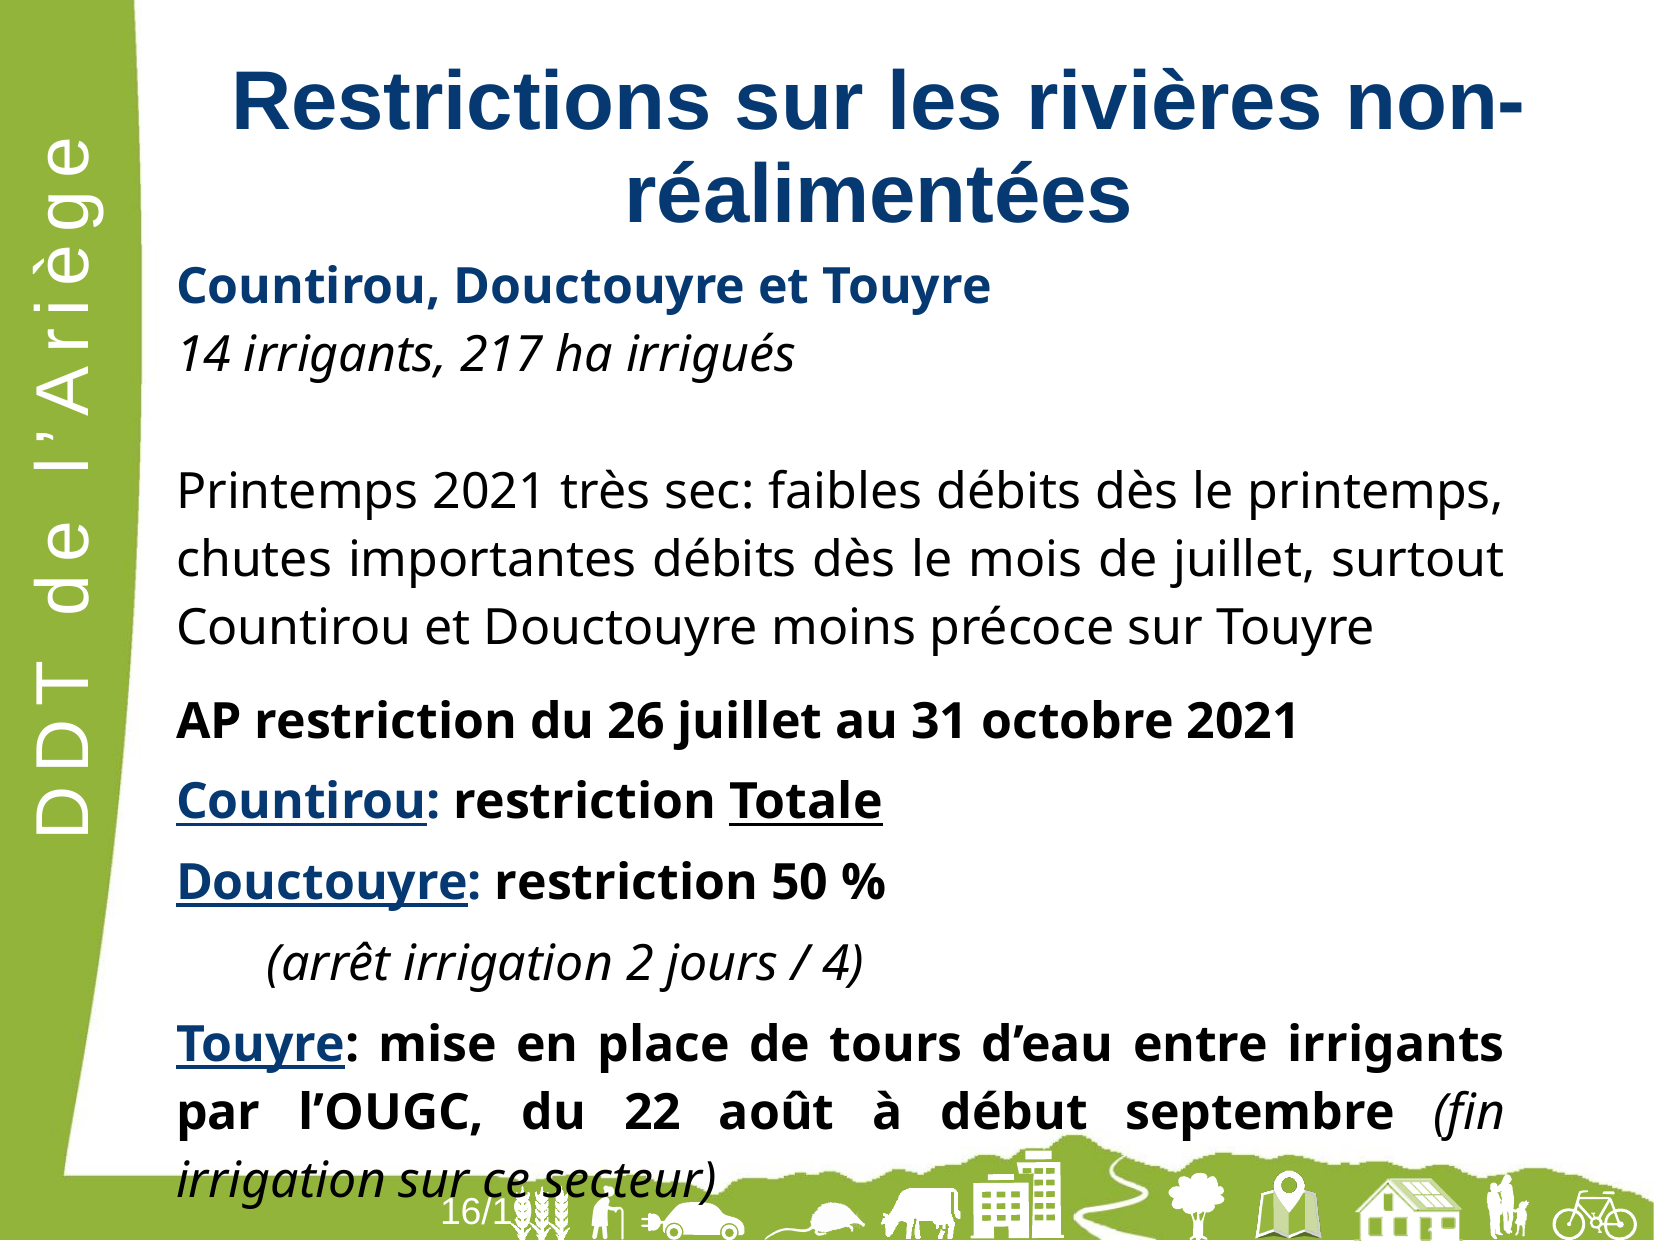

# Restrictions sur les rivières non-réalimentées
Countirou, Douctouyre et Touyre
14 irrigants, 217 ha irrigués
Printemps 2021 très sec: faibles débits dès le printemps, chutes importantes débits dès le mois de juillet, surtout Countirou et Douctouyre moins précoce sur Touyre
AP restriction du 26 juillet au 31 octobre 2021
Countirou: restriction Totale
Douctouyre: restriction 50 %
(arrêt irrigation 2 jours / 4)
Touyre: mise en place de tours d’eau entre irrigants par l’OUGC, du 22 août à début septembre (fin irrigation sur ce secteur)